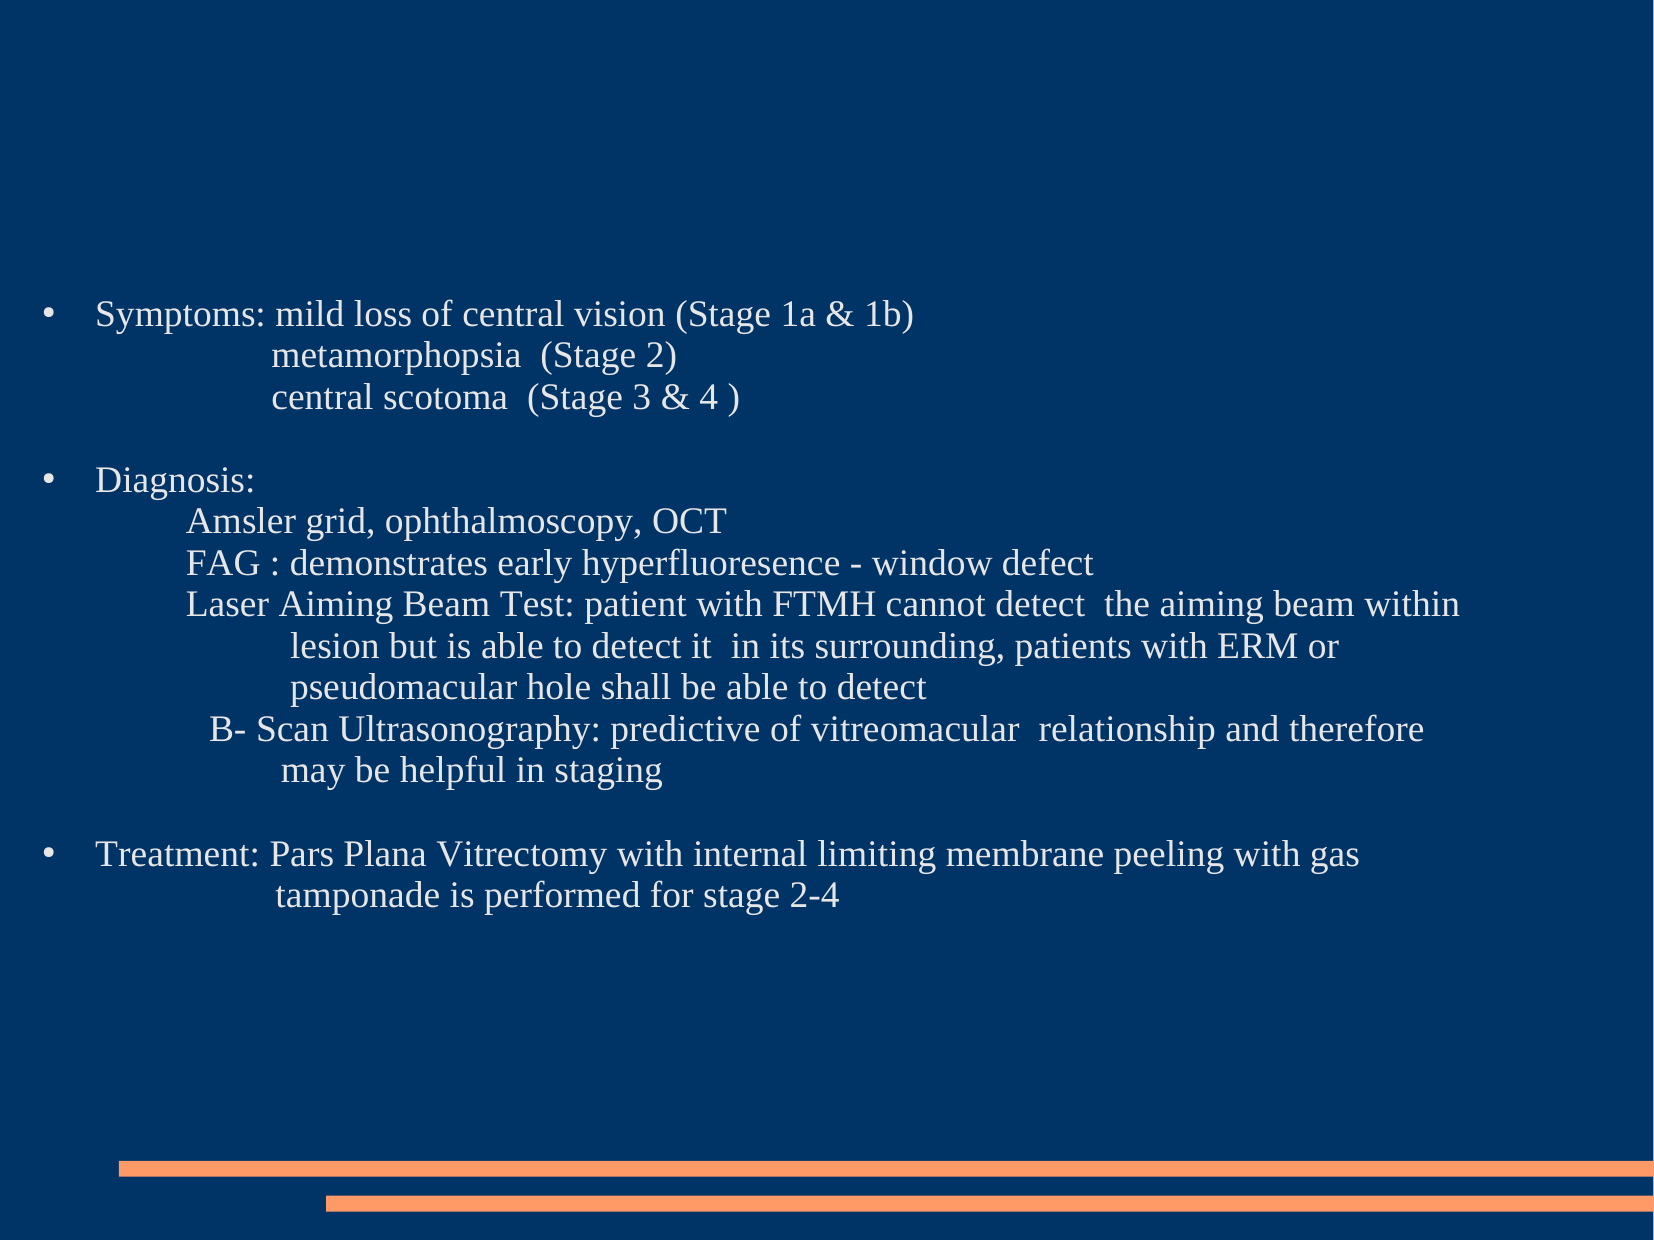

#
Symptoms: mild loss of central vision (Stage 1a & 1b)
 metamorphopsia (Stage 2)
 central scotoma (Stage 3 & 4 )
Diagnosis:
 Amsler grid, ophthalmoscopy, OCT
 FAG : demonstrates early hyperfluoresence - window defect
 Laser Aiming Beam Test: patient with FTMH cannot detect the aiming beam within lesion but is able to detect it in its surrounding, patients with ERM or pseudomacular hole shall be able to detect
 B- Scan Ultrasonography: predictive of vitreomacular relationship and therefore
 may be helpful in staging
Treatment: Pars Plana Vitrectomy with internal limiting membrane peeling with gas tamponade is performed for stage 2-4